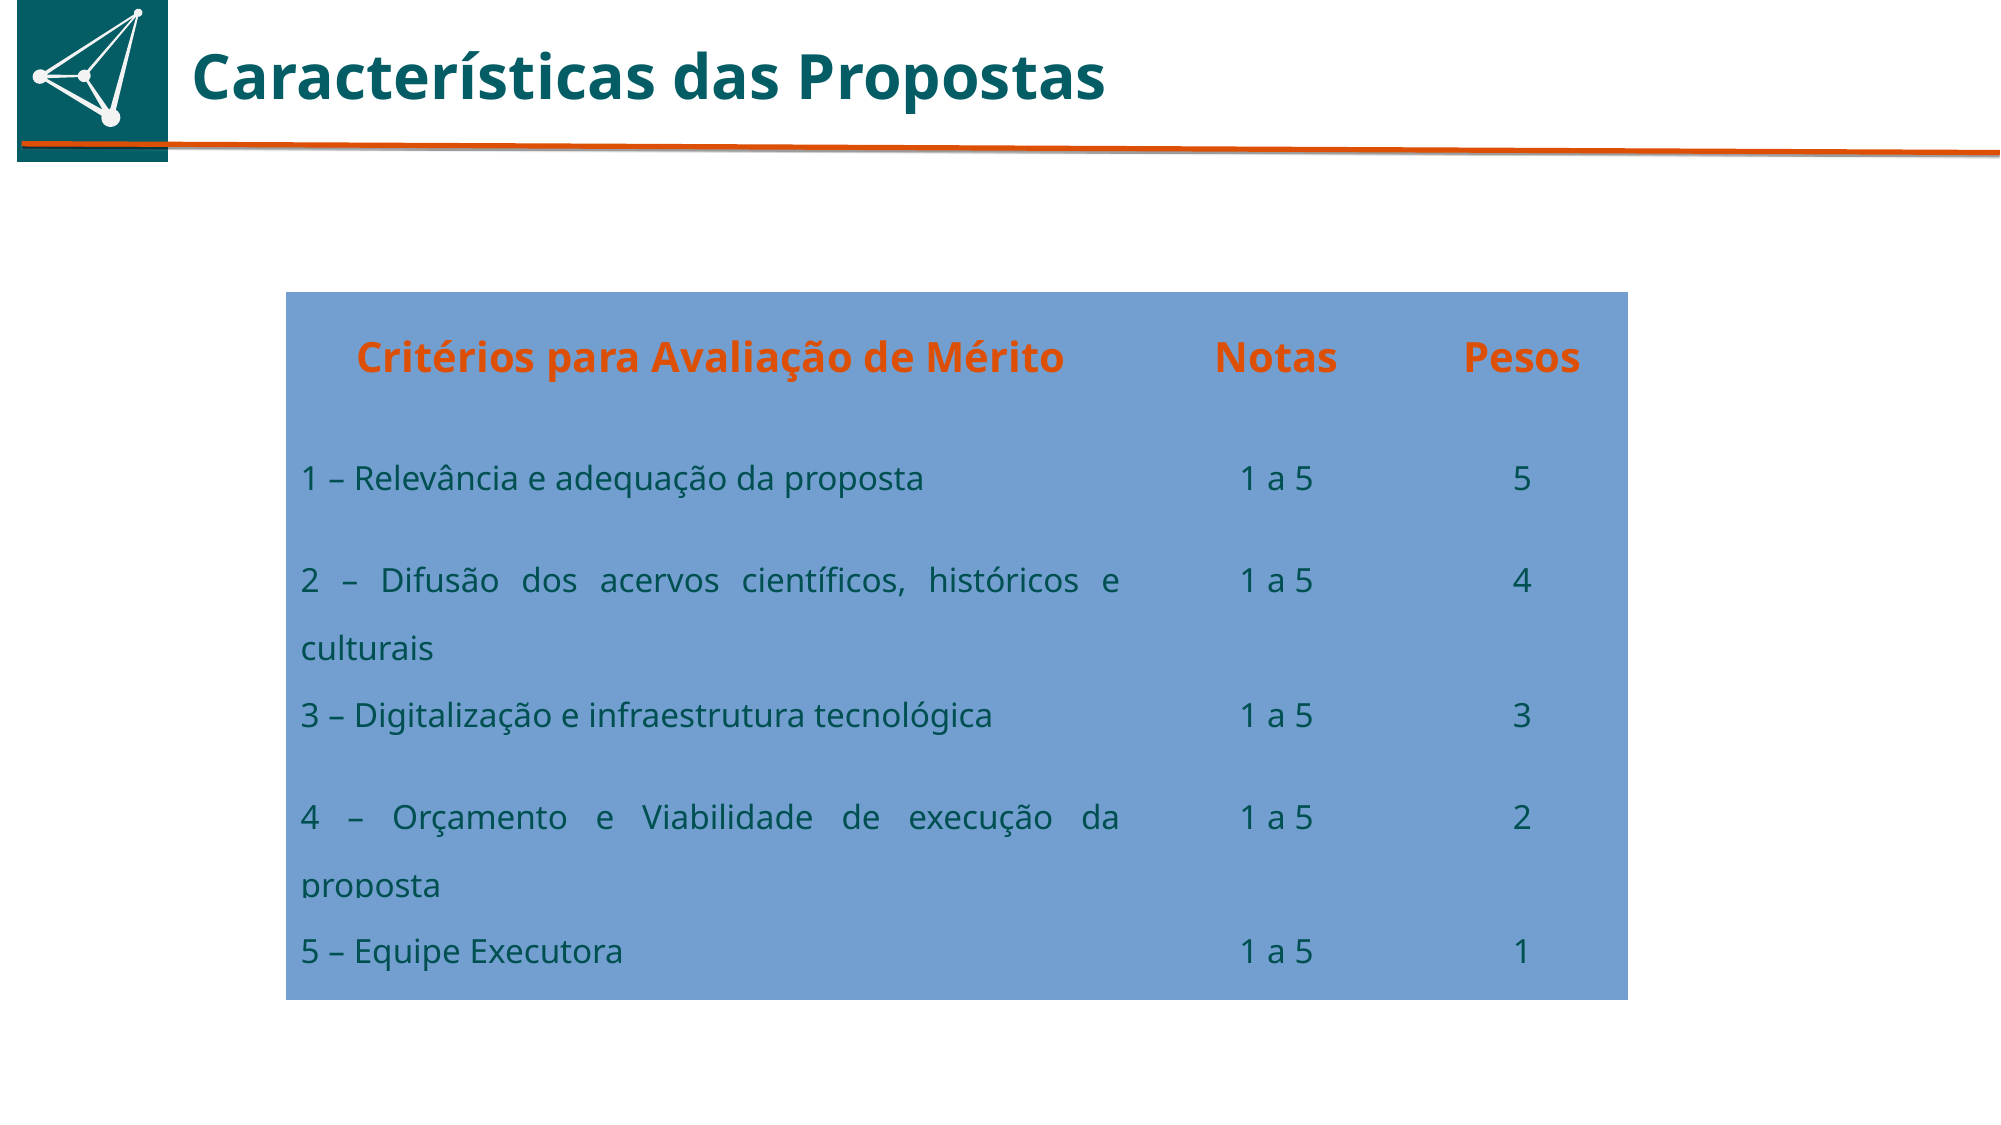

Características das Propostas
| Critérios para Avaliação de Mérito | Notas | Pesos |
| --- | --- | --- |
| 1 – Relevância e adequação da proposta | 1 a 5 | 5 |
| 2 – Difusão dos acervos científicos, históricos e culturais | 1 a 5 | 4 |
| 3 – Digitalização e infraestrutura tecnológica | 1 a 5 | 3 |
| 4 – Orçamento e Viabilidade de execução da proposta | 1 a 5 | 2 |
| 5 – Equipe Executora | 1 a 5 | 1 |